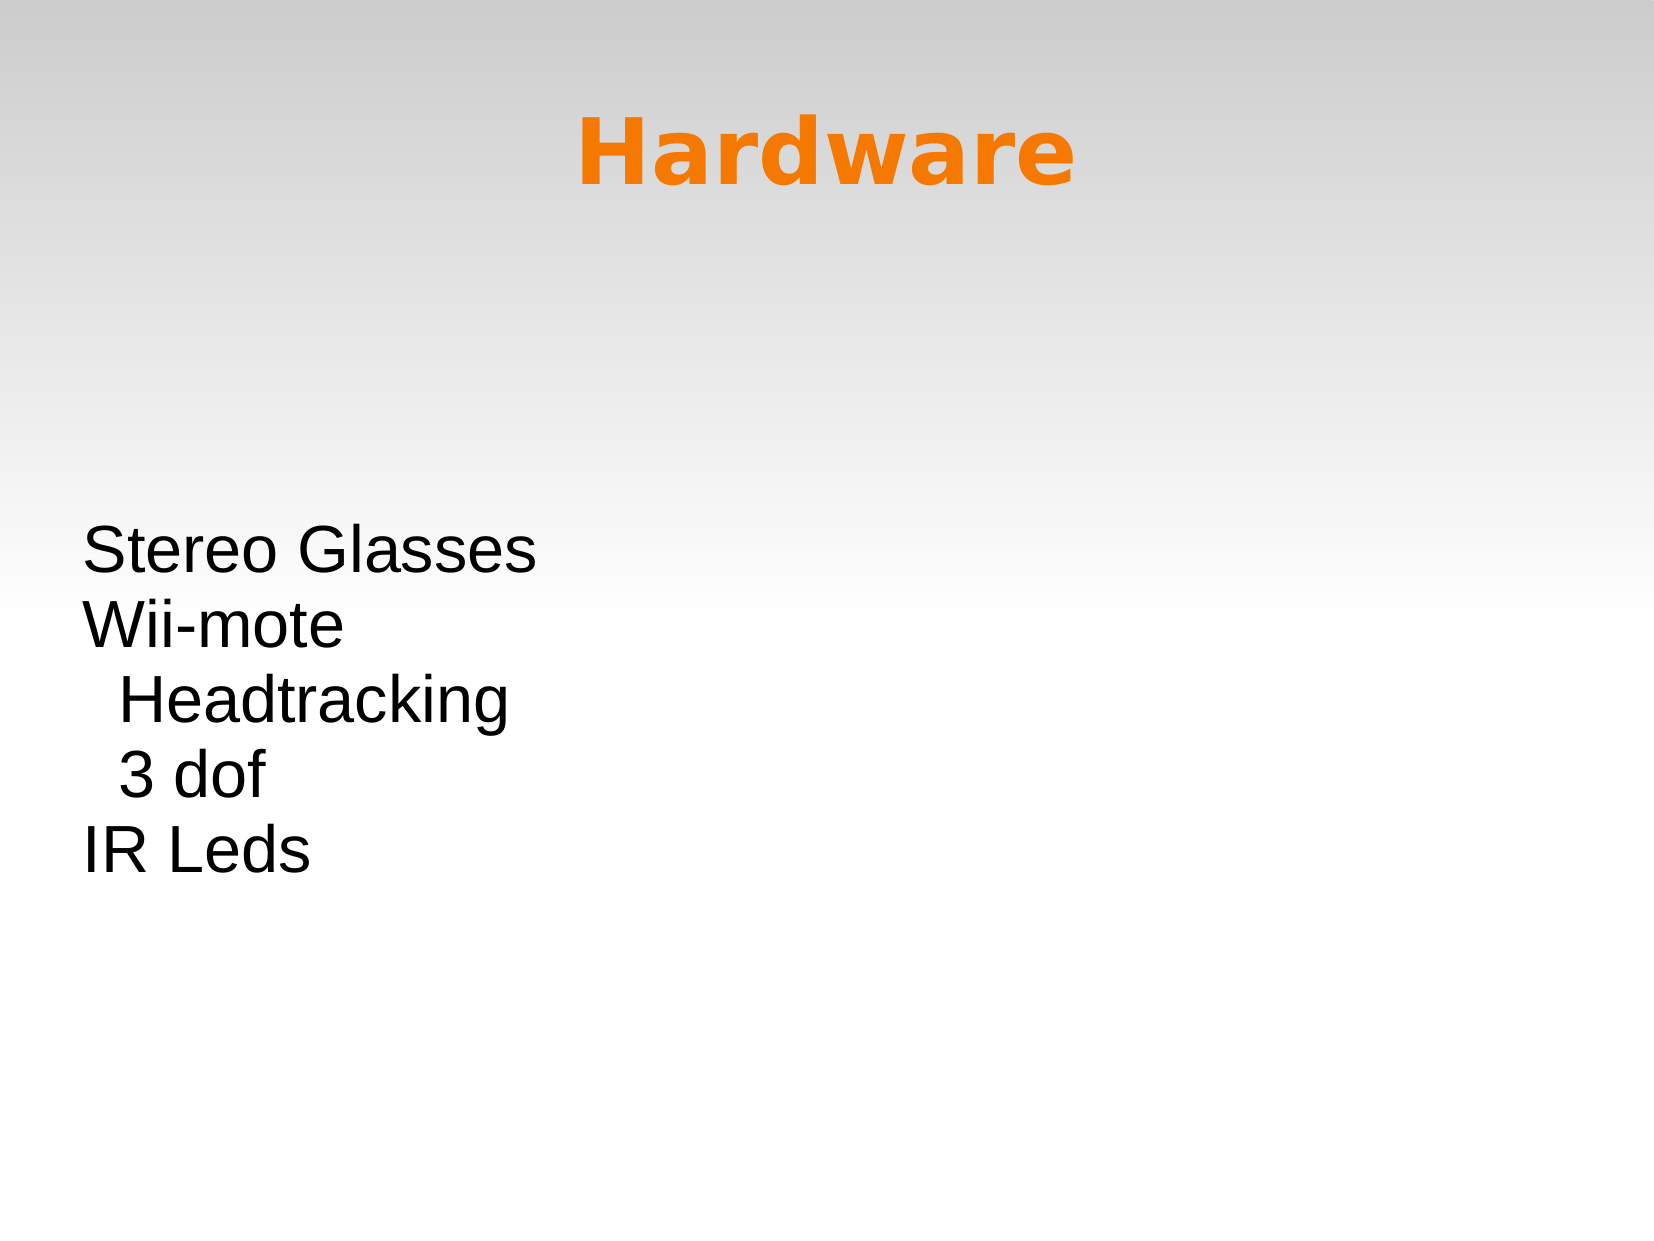

# Hardware
Stereo Glasses
Wii-mote
Headtracking
3 dof
IR Leds